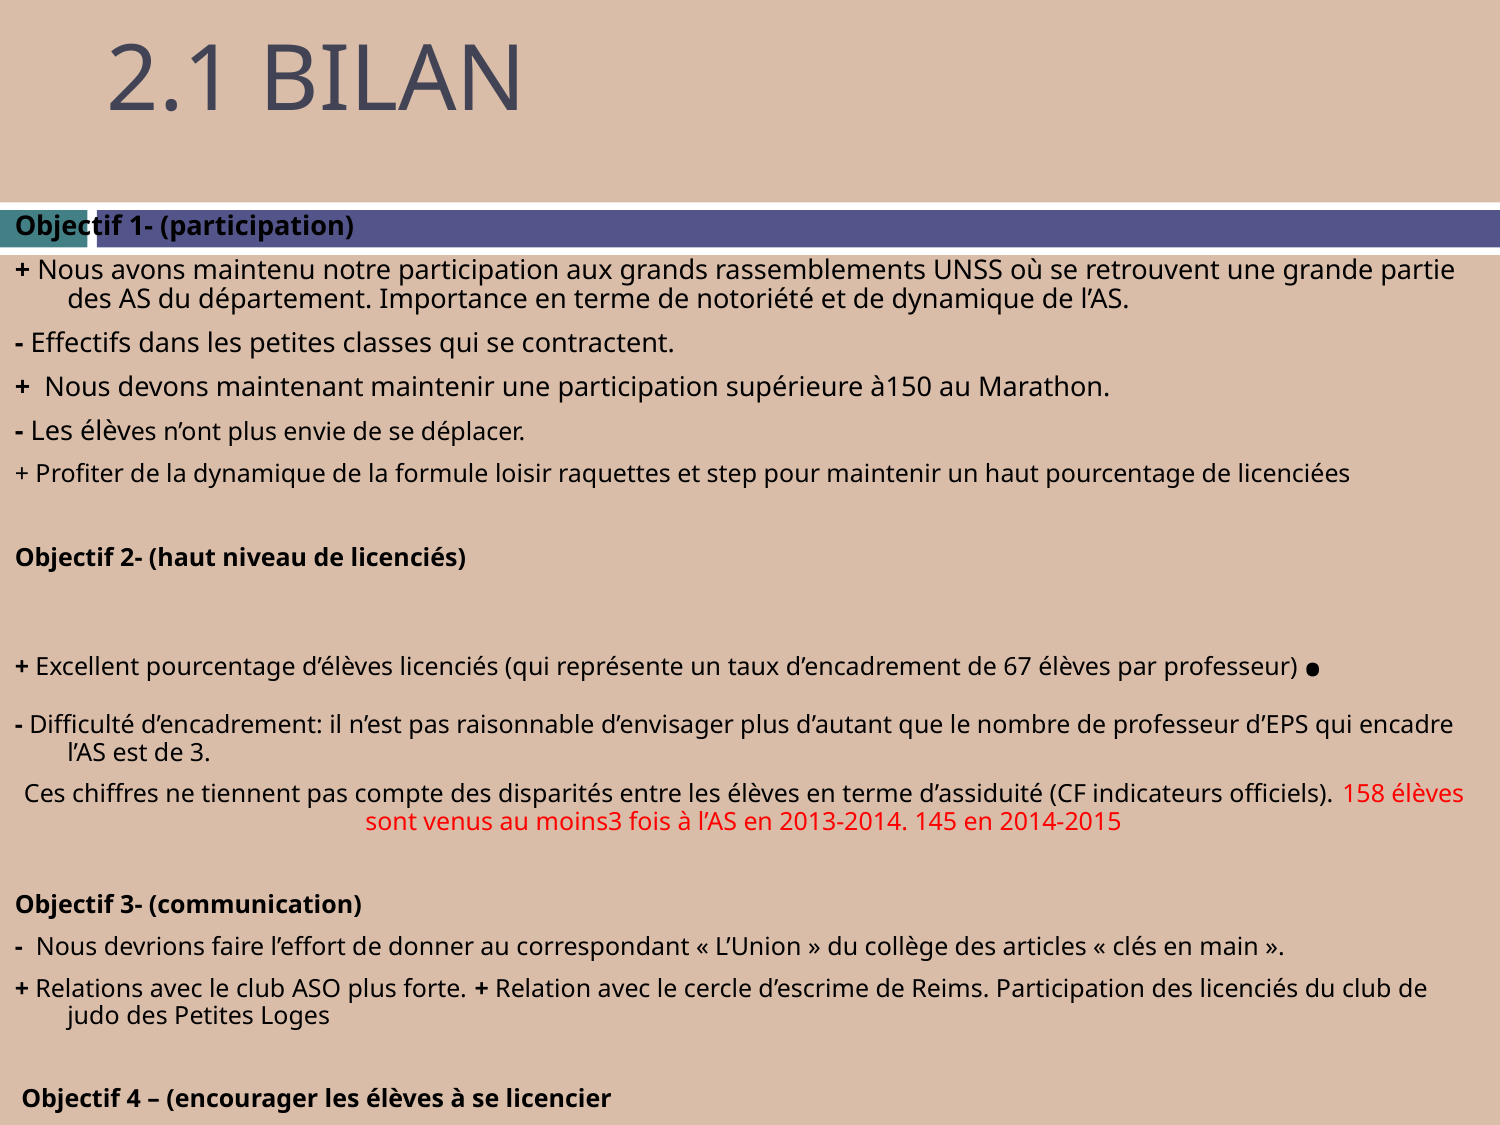

# 2.1 BILAN
Objectif 1- (participation)
+ Nous avons maintenu notre participation aux grands rassemblements UNSS où se retrouvent une grande partie des AS du département. Importance en terme de notoriété et de dynamique de l’AS.
- Effectifs dans les petites classes qui se contractent.
+ Nous devons maintenant maintenir une participation supérieure à150 au Marathon.
- Les élèves n’ont plus envie de se déplacer.
+ Profiter de la dynamique de la formule loisir raquettes et step pour maintenir un haut pourcentage de licenciées
Objectif 2- (haut niveau de licenciés)
+ Excellent pourcentage d’élèves licenciés (qui représente un taux d’encadrement de 67 élèves par professeur).
- Difficulté d’encadrement: il n’est pas raisonnable d’envisager plus d’autant que le nombre de professeur d’EPS qui encadre l’AS est de 3.
Ces chiffres ne tiennent pas compte des disparités entre les élèves en terme d’assiduité (CF indicateurs officiels). 158 élèves sont venus au moins3 fois à l’AS en 2013-2014. 145 en 2014-2015
Objectif 3- (communication)
- Nous devrions faire l’effort de donner au correspondant « L’Union » du collège des articles « clés en main ».
+ Relations avec le club ASO plus forte. + Relation avec le cercle d’escrime de Reims. Participation des licenciés du club de judo des Petites Loges
 Objectif 4 – (encourager les élèves à se licencier